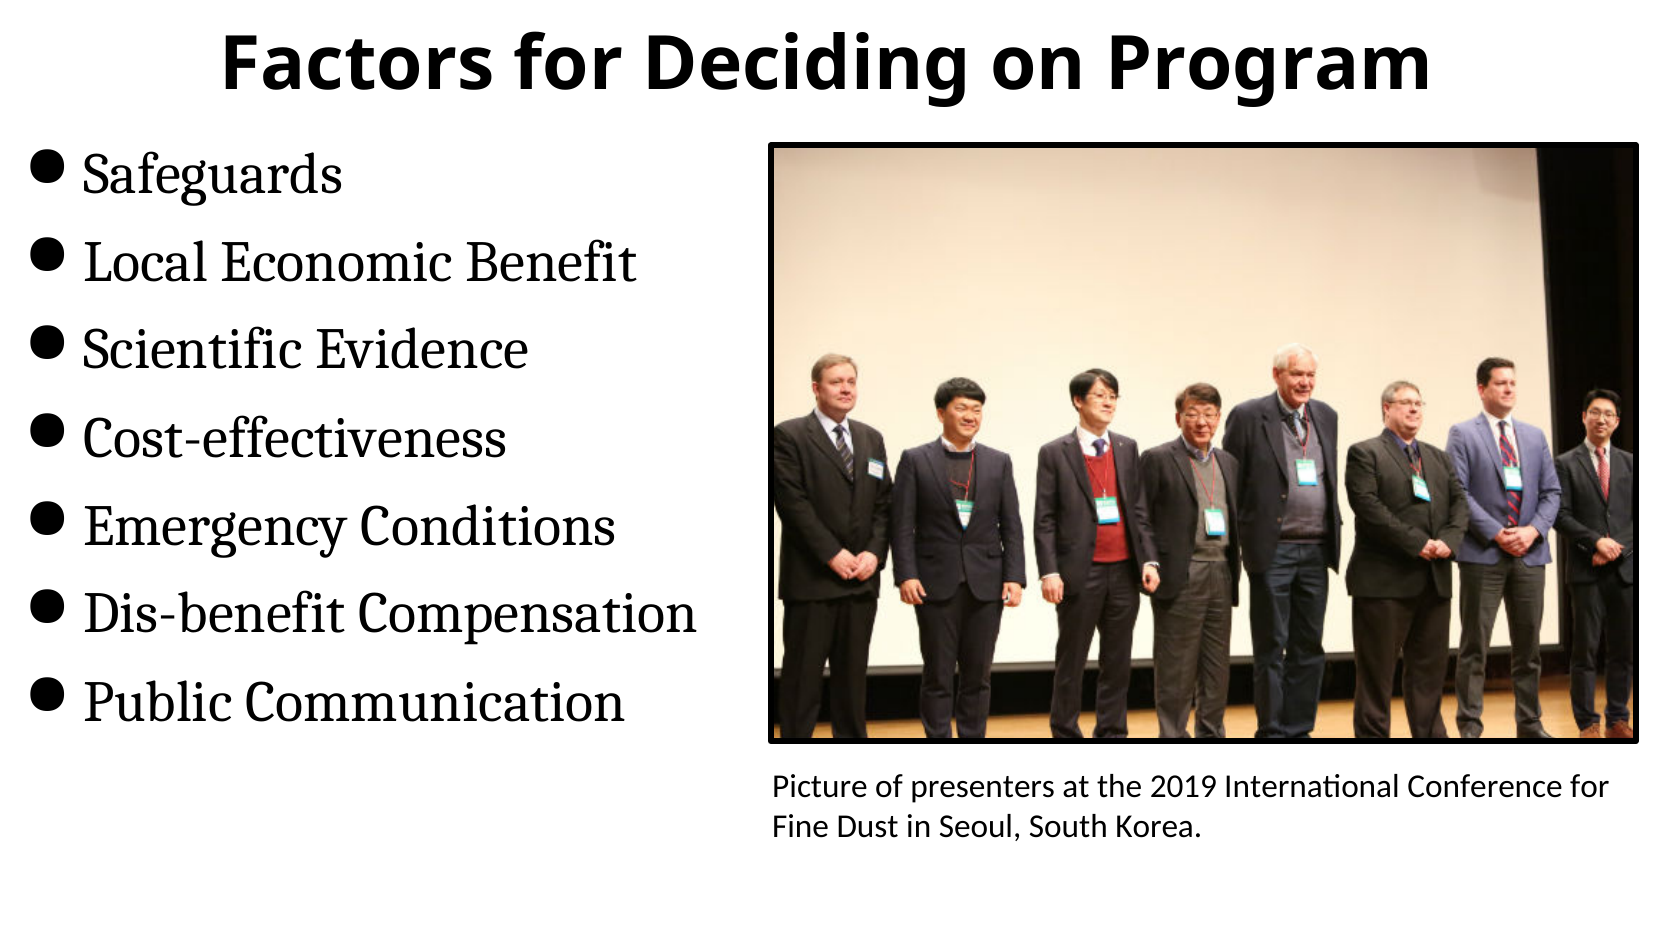

# Factors for Deciding on Program
 Safeguards
 Local Economic Benefit
 Scientific Evidence
 Cost-effectiveness
 Emergency Conditions
 Dis-benefit Compensation
 Public Communication
Picture of presenters at the 2019 International Conference for Fine Dust in Seoul, South Korea.